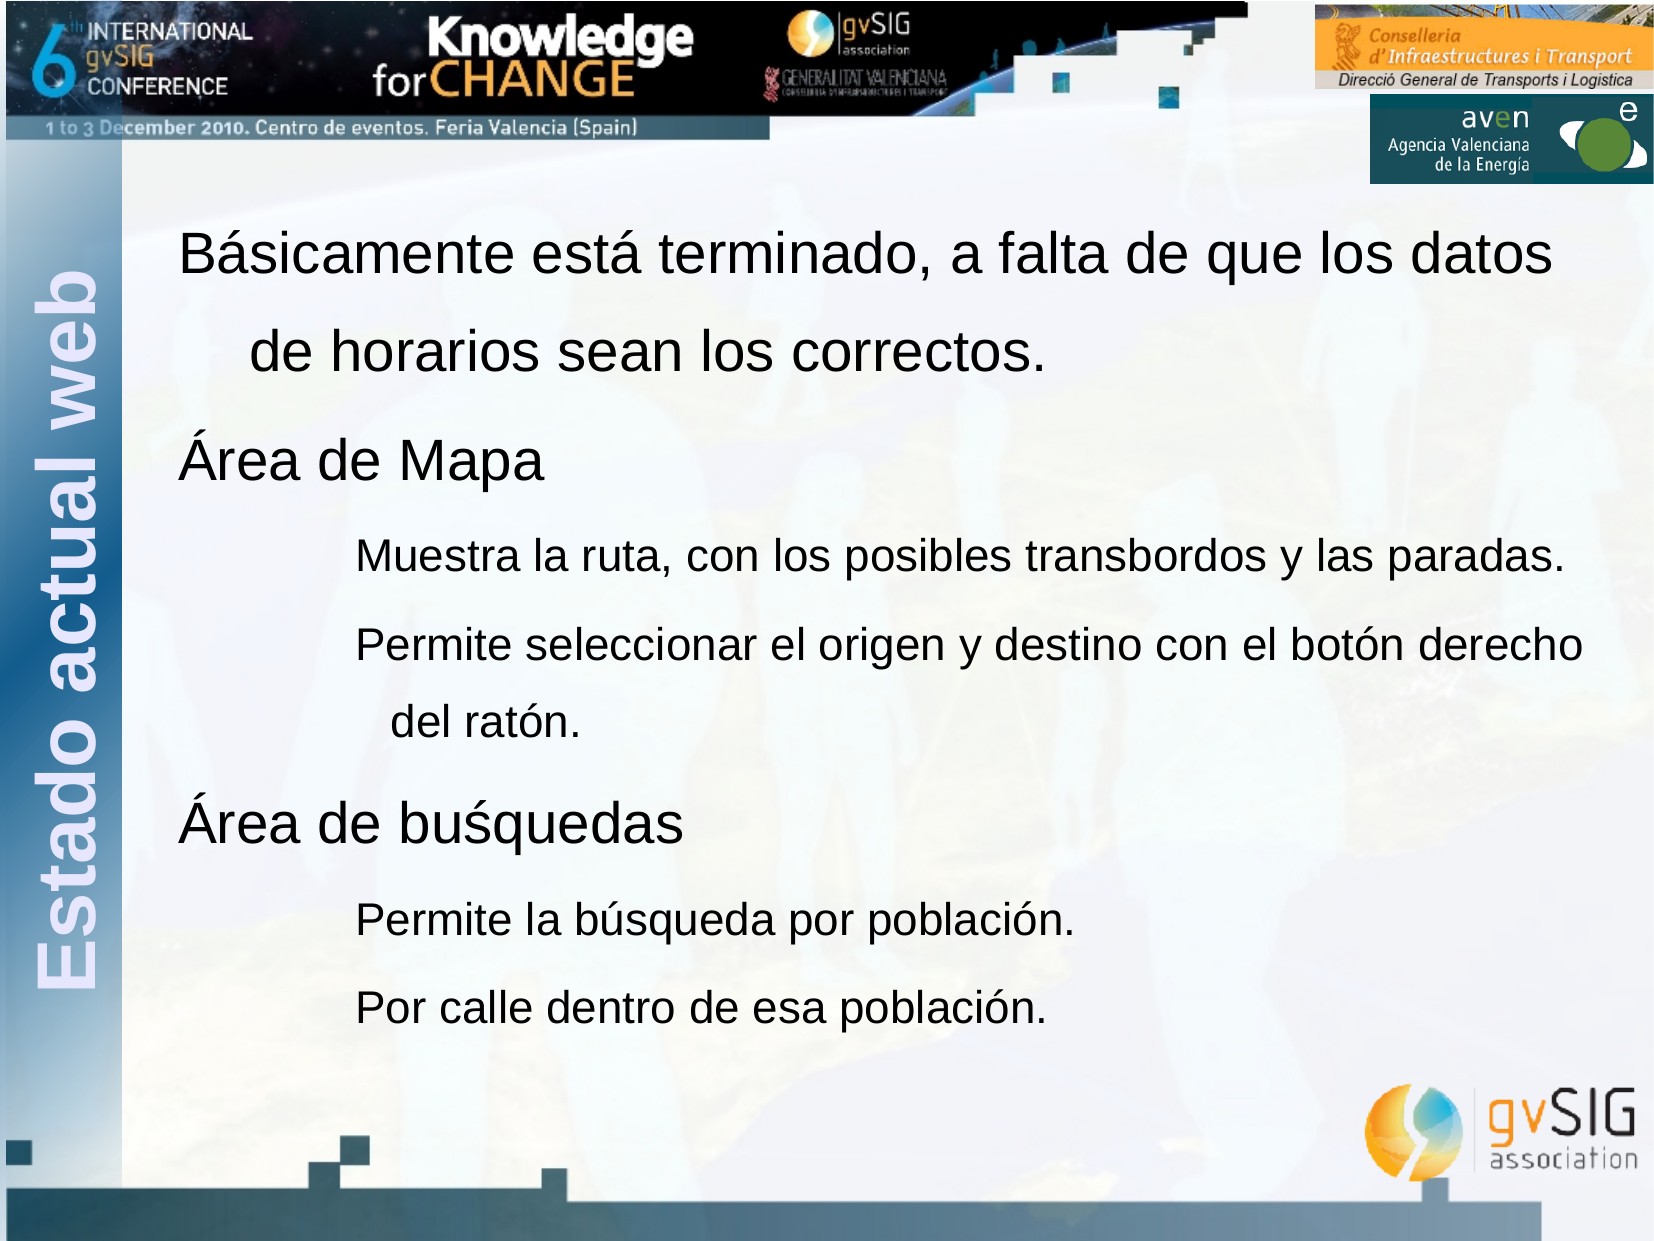

Básicamente está terminado, a falta de que los datos de horarios sean los correctos.
Área de Mapa
Muestra la ruta, con los posibles transbordos y las paradas.
Permite seleccionar el origen y destino con el botón derecho del ratón.
Área de buśquedas
Permite la búsqueda por población.
Por calle dentro de esa población.
# Estado actual web